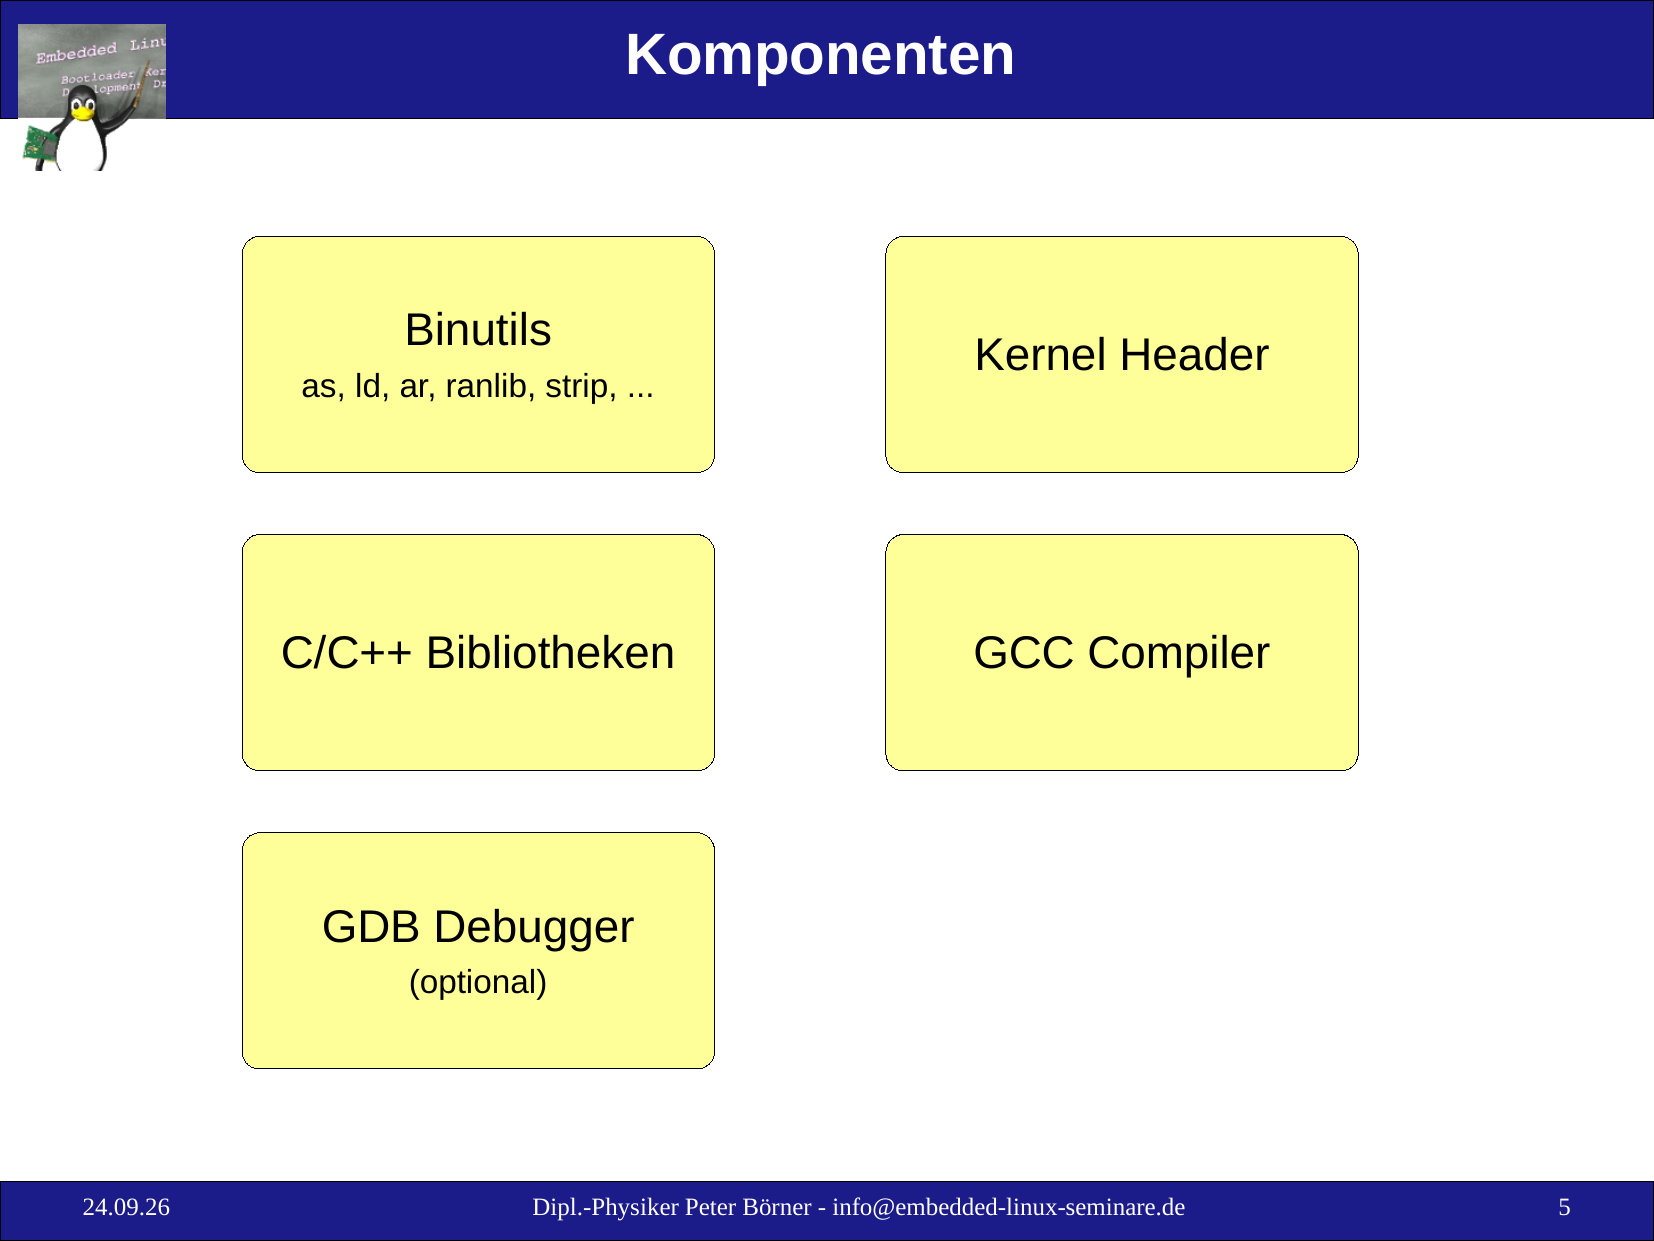

# Komponenten
Binutils
as, ld, ar, ranlib, strip, ...
Kernel Header
C/C++ Bibliotheken
GCC Compiler
GDB Debugger
(optional)
 Dipl.-Physiker Peter Börner - info@embedded-linux-seminare.de
5